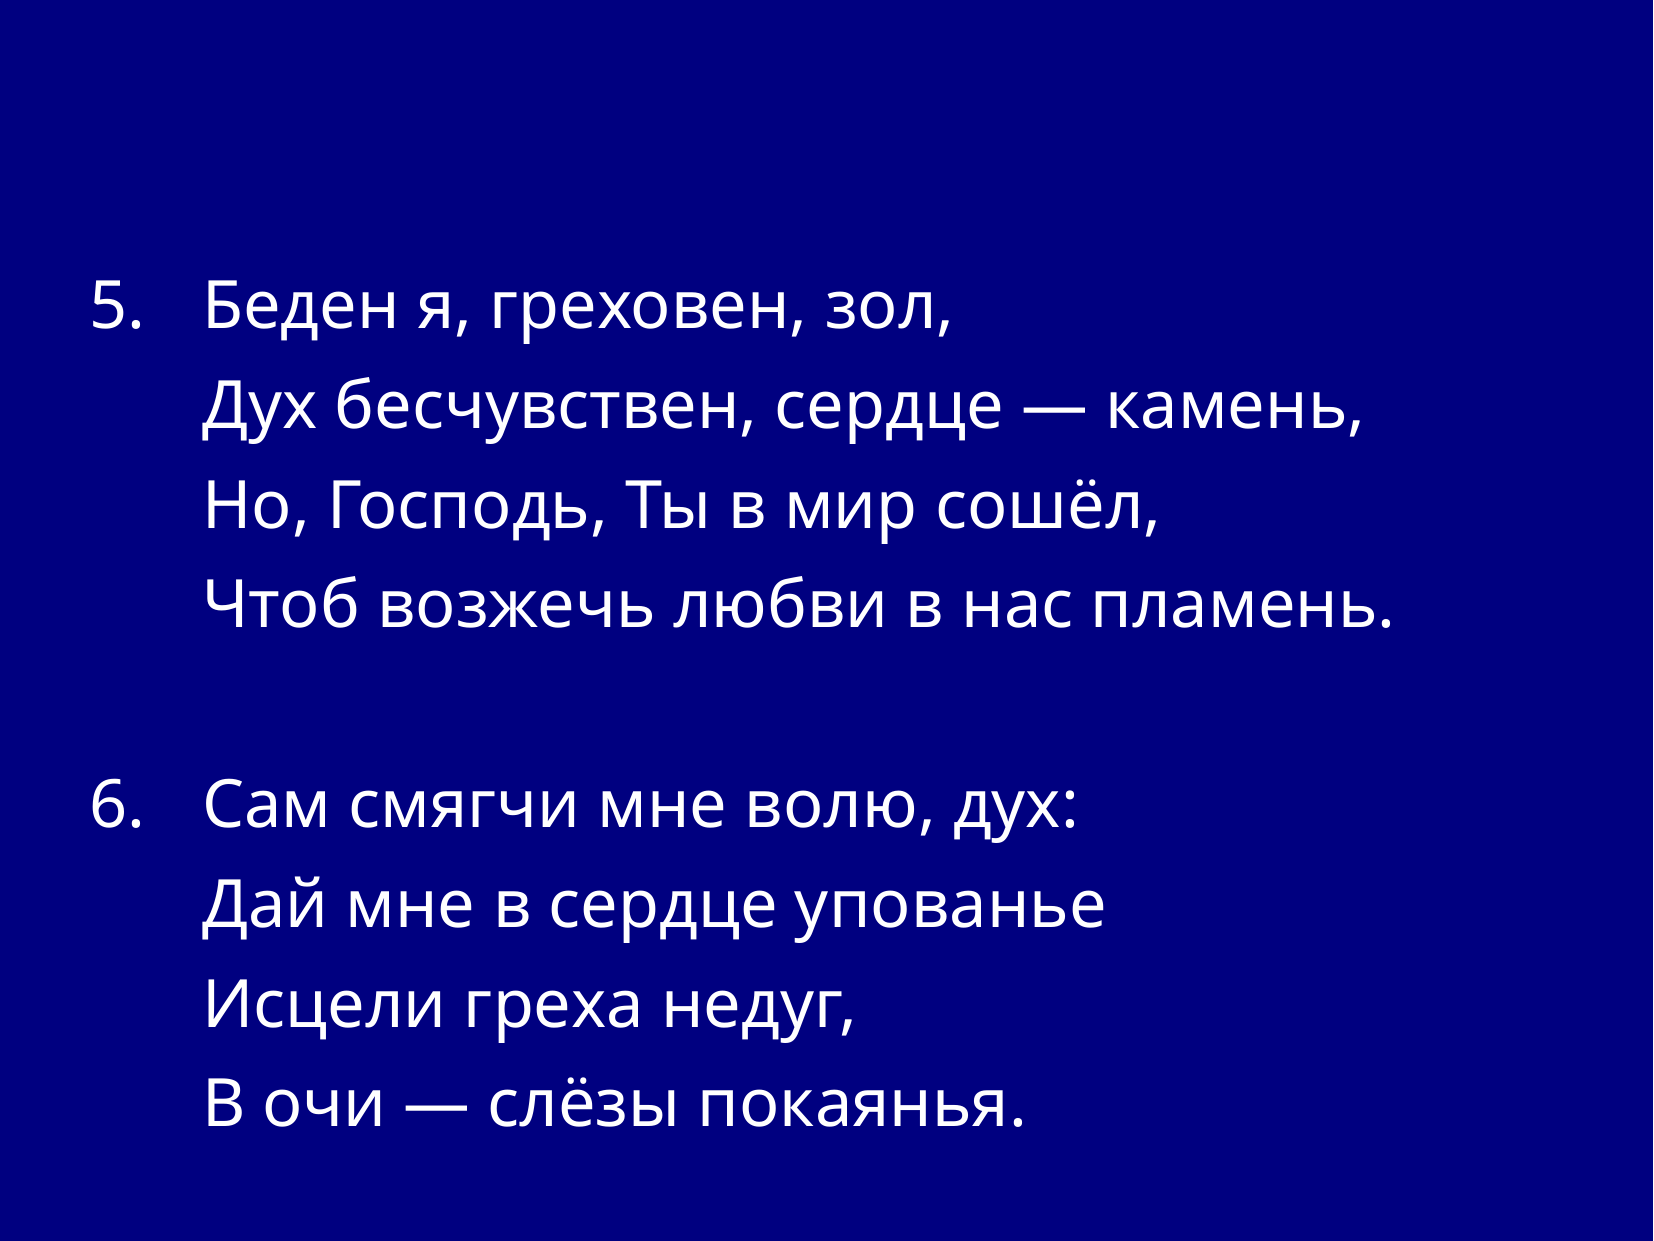

5.	Беден я, греховен, зол,
	Дух бесчувствен, сердце — камень,
	Но, Господь, Ты в мир сошёл,
	Чтоб возжечь любви в нас пламень.
6.	Сам смягчи мне волю, дух:
	Дай мне в сердце упованье
	Исцели греха недуг,
	В очи — слёзы покаянья.